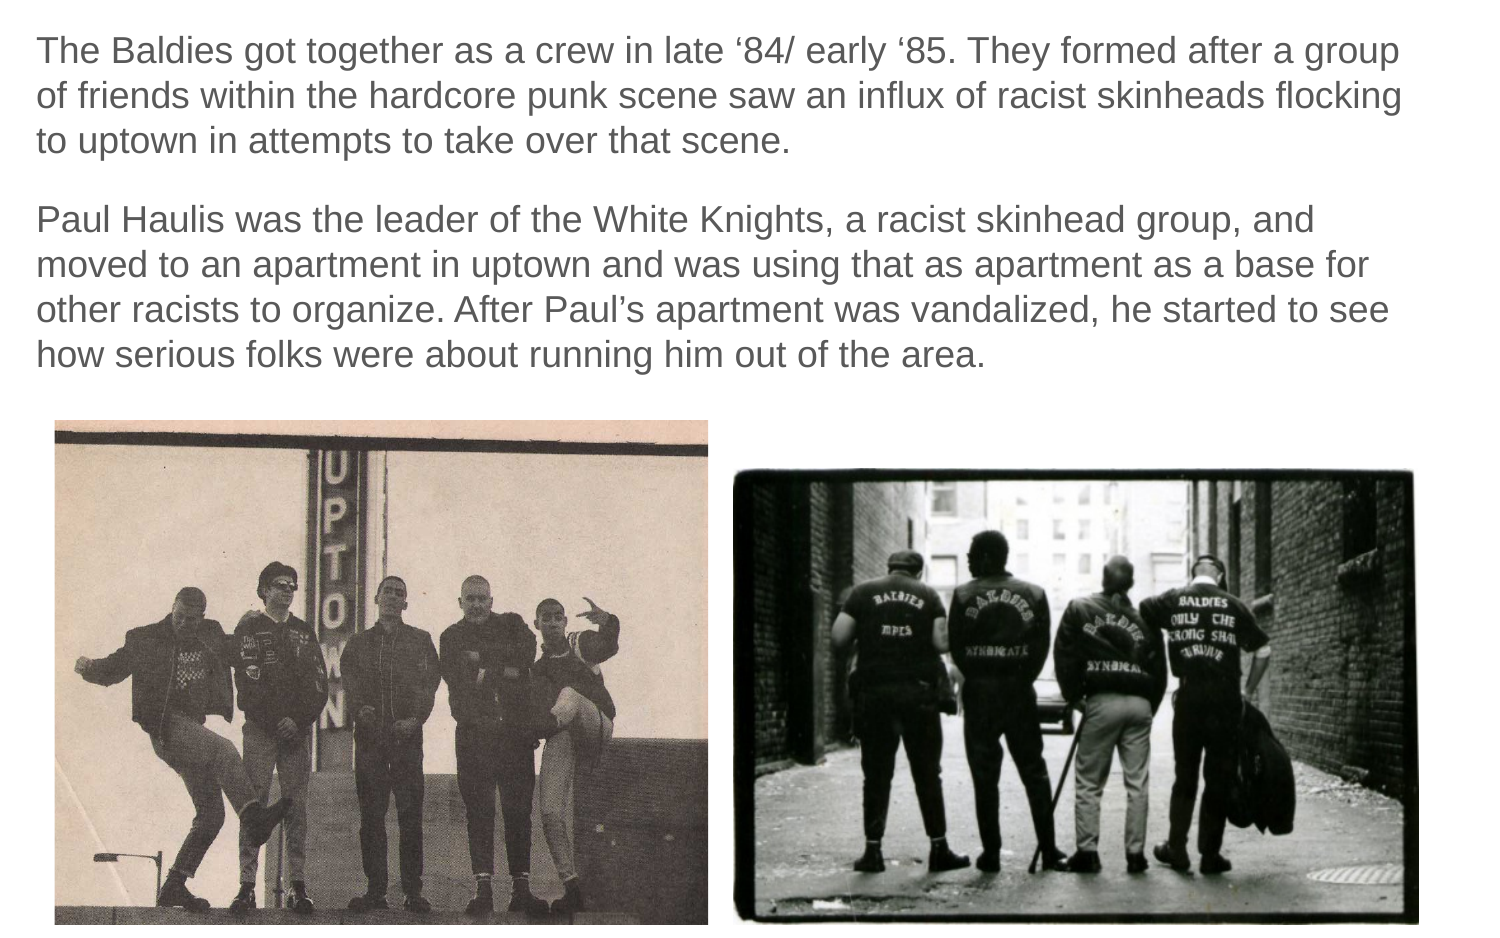

# The Baldies got together as a crew in late ‘84/ early ‘85. They formed after a group of friends within the hardcore punk scene saw an influx of racist skinheads flocking to uptown in attempts to take over that scene.
Paul Haulis was the leader of the White Knights, a racist skinhead group, and moved to an apartment in uptown and was using that as apartment as a base for other racists to organize. After Paul’s apartment was vandalized, he started to see how serious folks were about running him out of the area.